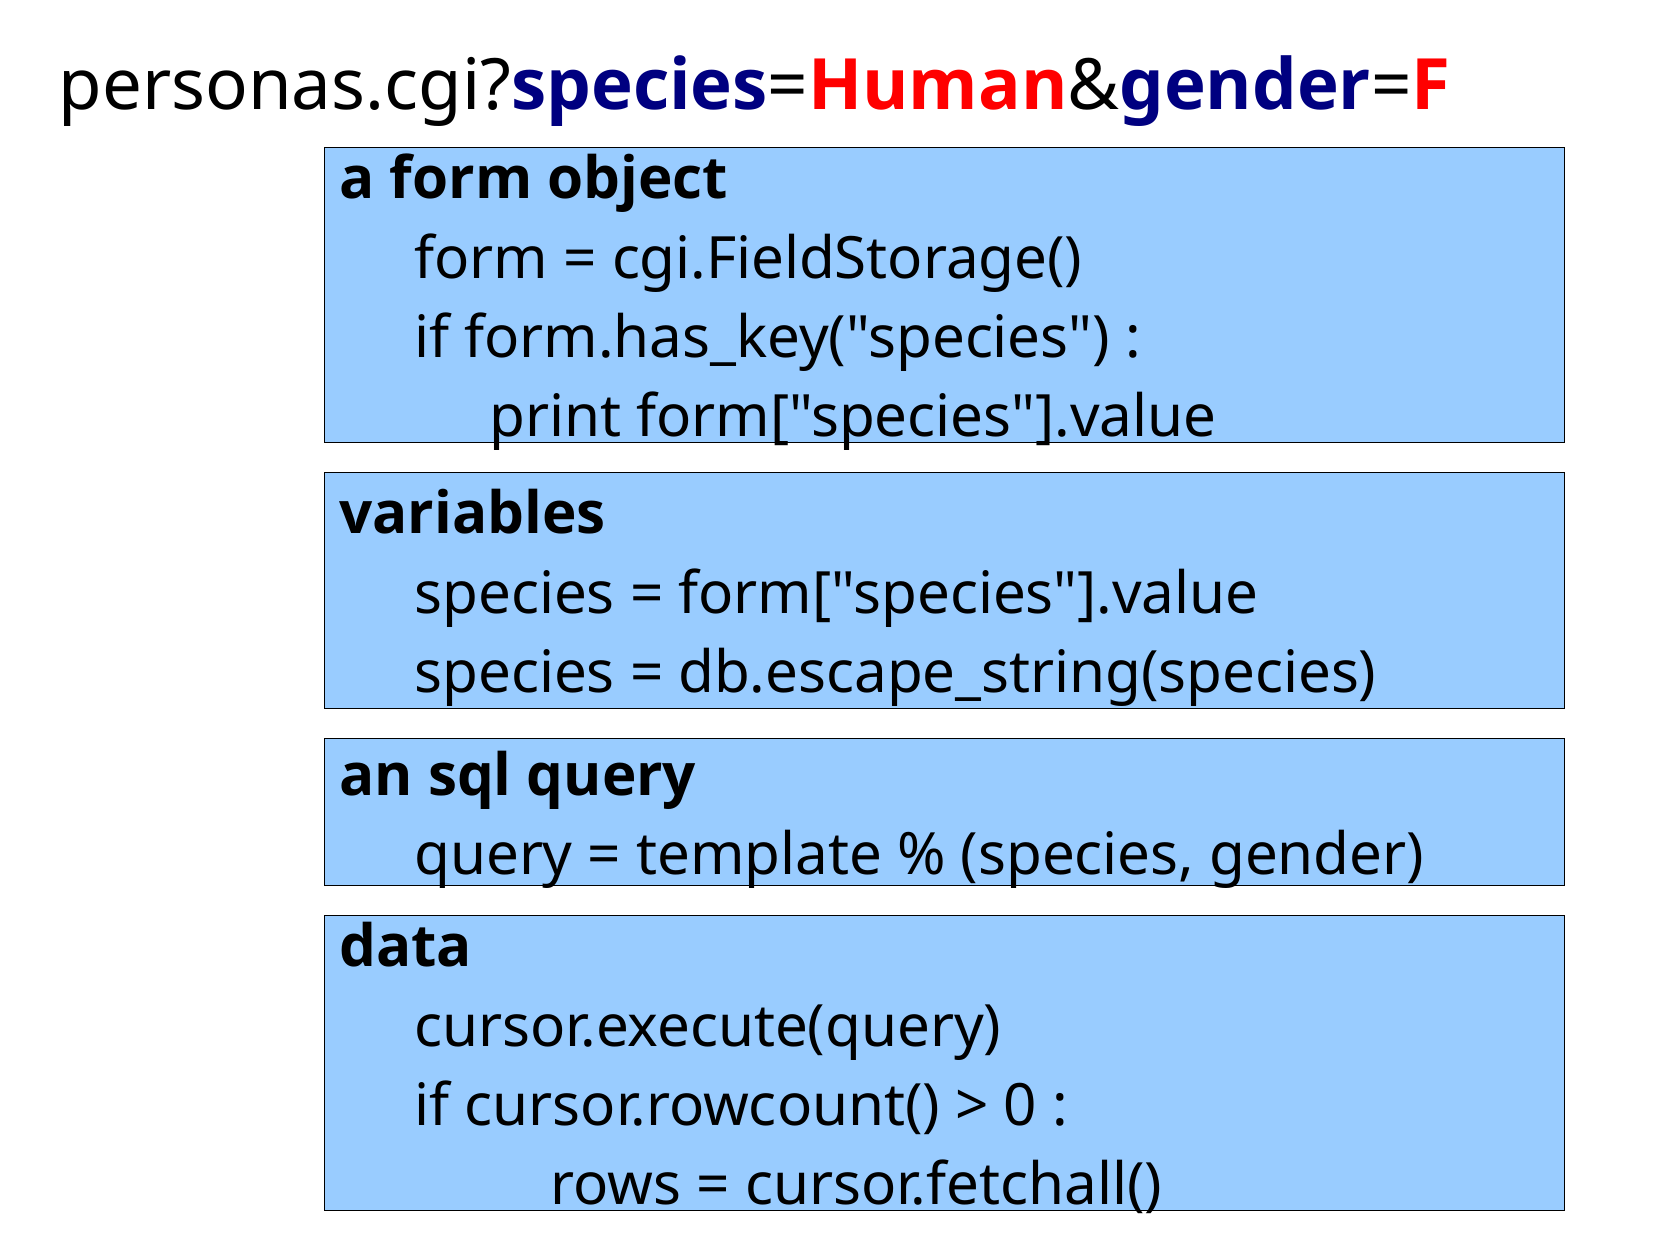

personas.cgi?species=Human&gender=F
a form object
	form = cgi.FieldStorage()
	if form.has_key("species") :
		print form["species"].value
variables
	species = form["species"].value
	species = db.escape_string(species)
an sql query
	query = template % (species, gender)
data
	cursor.execute(query)
	if cursor.rowcount() > 0 :
		 rows = cursor.fetchall()